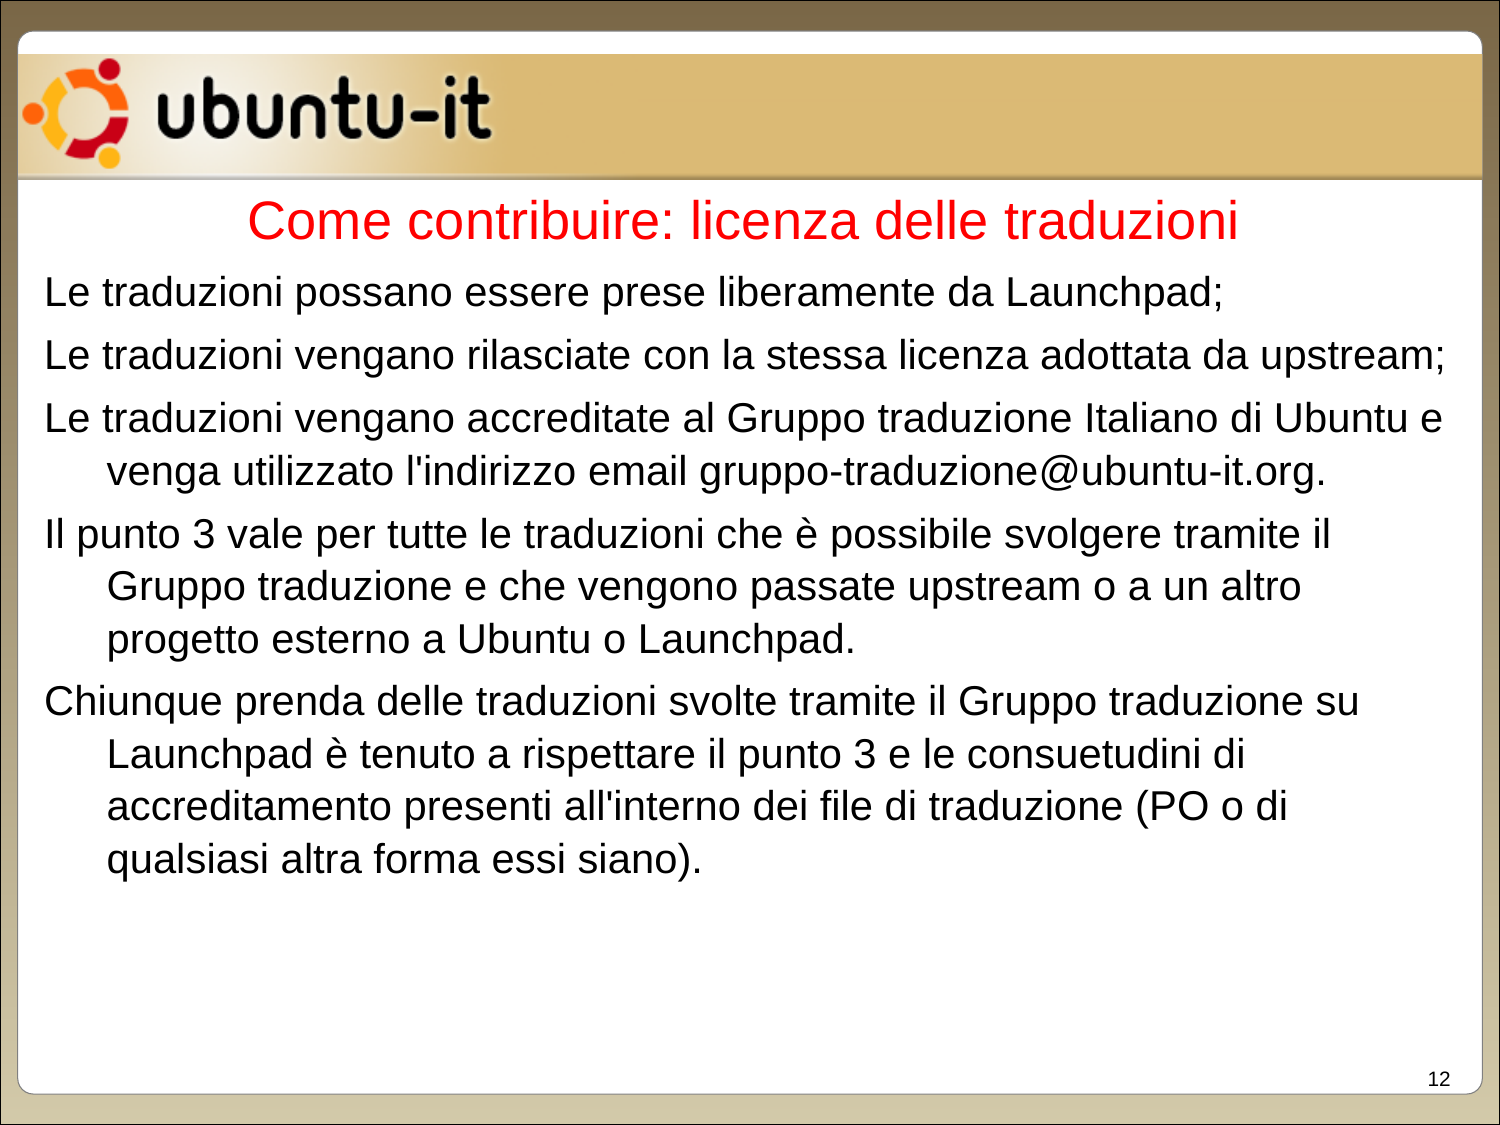

# Come contribuire: licenza delle traduzioni
Le traduzioni possano essere prese liberamente da Launchpad;
Le traduzioni vengano rilasciate con la stessa licenza adottata da upstream;
Le traduzioni vengano accreditate al Gruppo traduzione Italiano di Ubuntu e venga utilizzato l'indirizzo email gruppo-traduzione@ubuntu-it.org.
Il punto 3 vale per tutte le traduzioni che è possibile svolgere tramite il Gruppo traduzione e che vengono passate upstream o a un altro progetto esterno a Ubuntu o Launchpad.
Chiunque prenda delle traduzioni svolte tramite il Gruppo traduzione su Launchpad è tenuto a rispettare il punto 3 e le consuetudini di accreditamento presenti all'interno dei file di traduzione (PO o di qualsiasi altra forma essi siano).
12